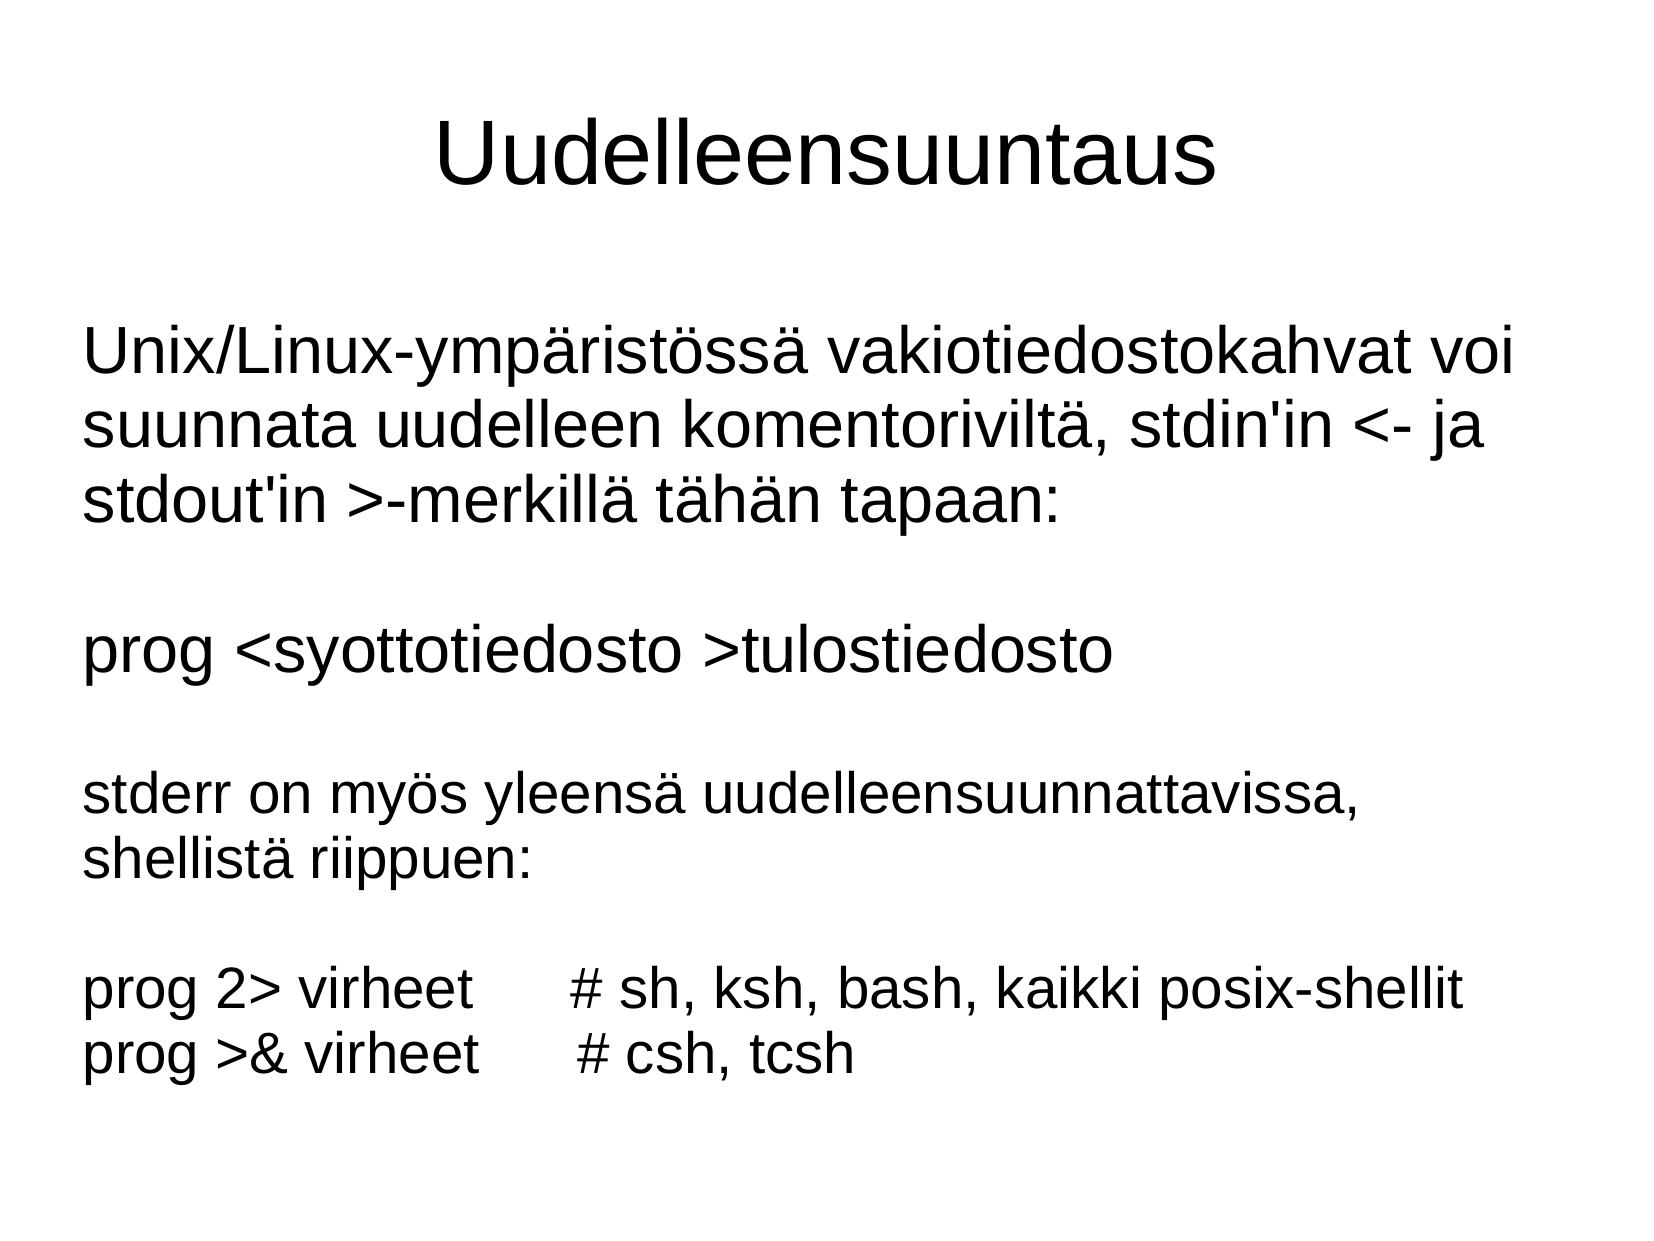

# Uudelleensuuntaus
Unix/Linux-ympäristössä vakiotiedostokahvat voi suunnata uudelleen komentoriviltä, stdin'in <- ja stdout'in >-merkillä tähän tapaan:
prog <syottotiedosto >tulostiedosto
stderr on myös yleensä uudelleensuunnattavissa, shellistä riippuen:
prog 2> virheet # sh, ksh, bash, kaikki posix-shellit
prog >& virheet # csh, tcsh